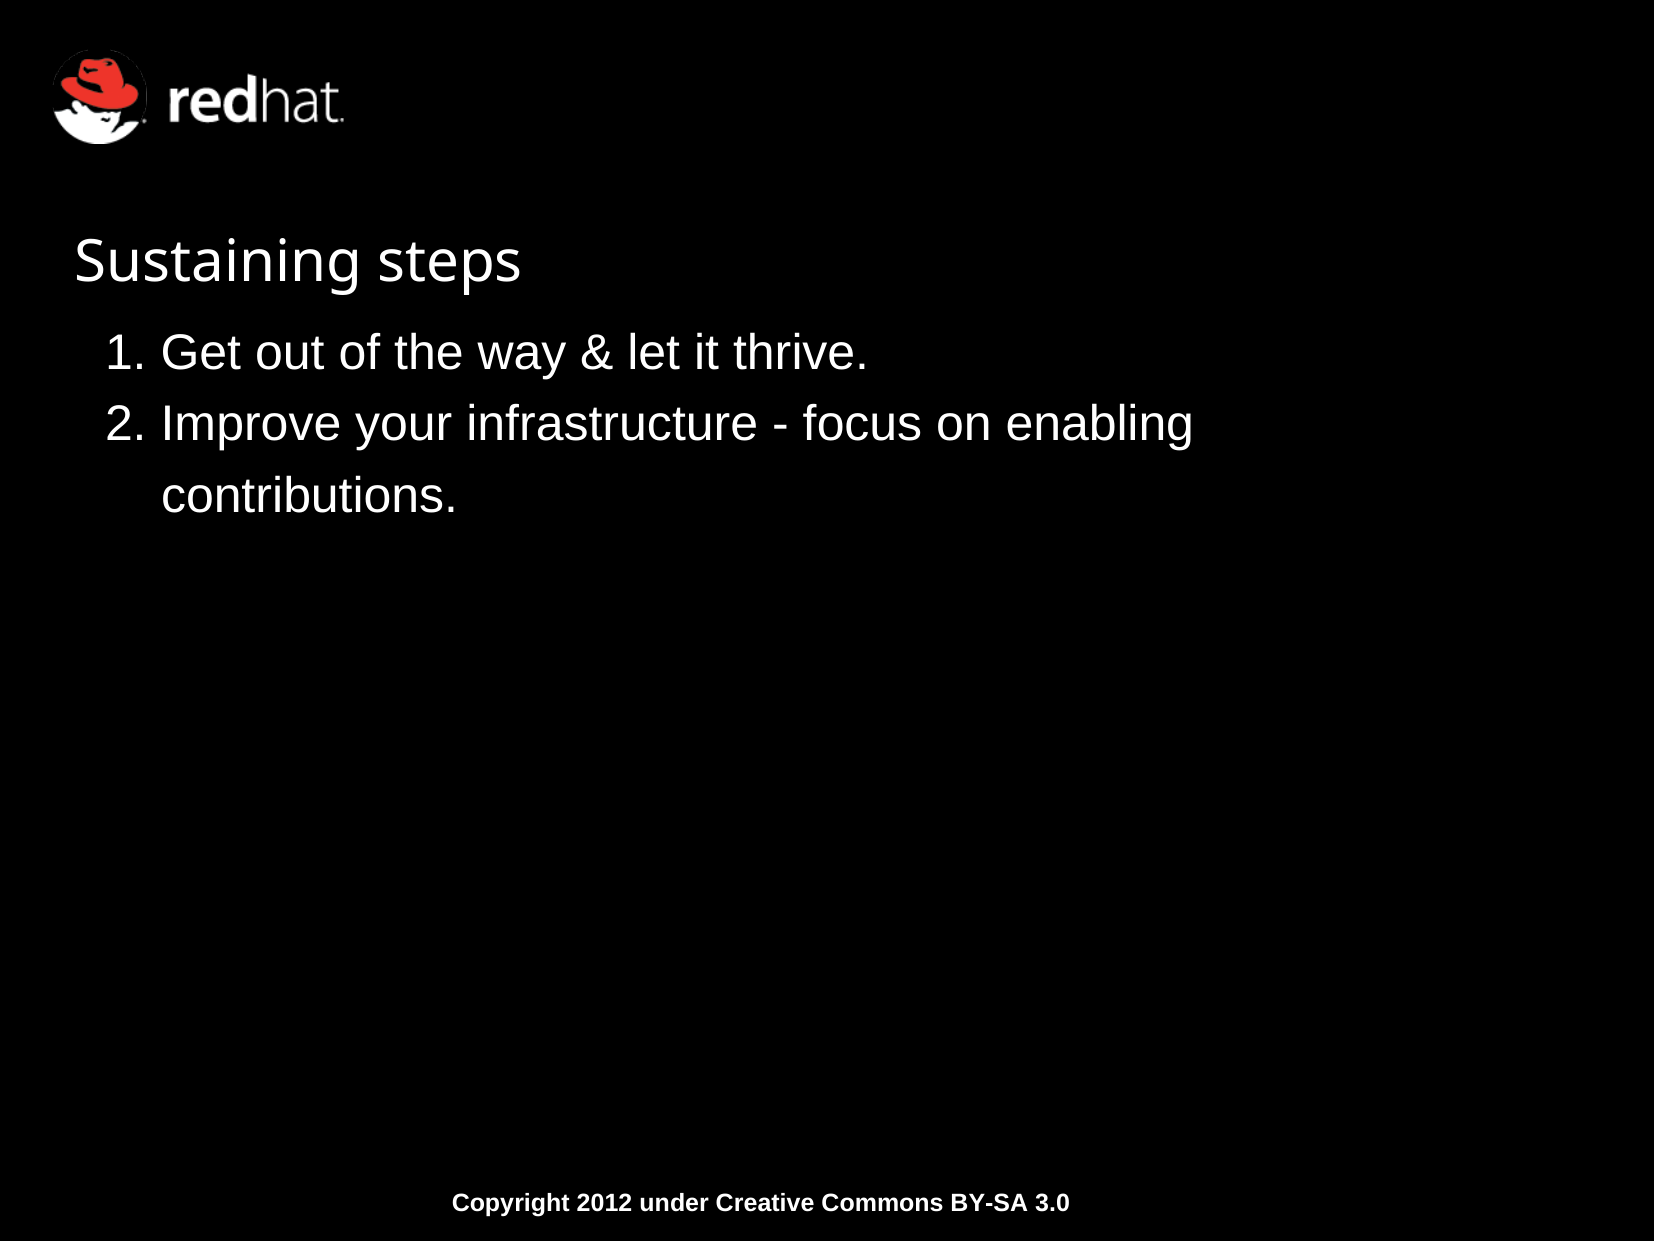

# Sustaining steps
 1. Get out of the way & let it thrive.
 2. Improve your infrastructure - focus on enabling
 contributions.